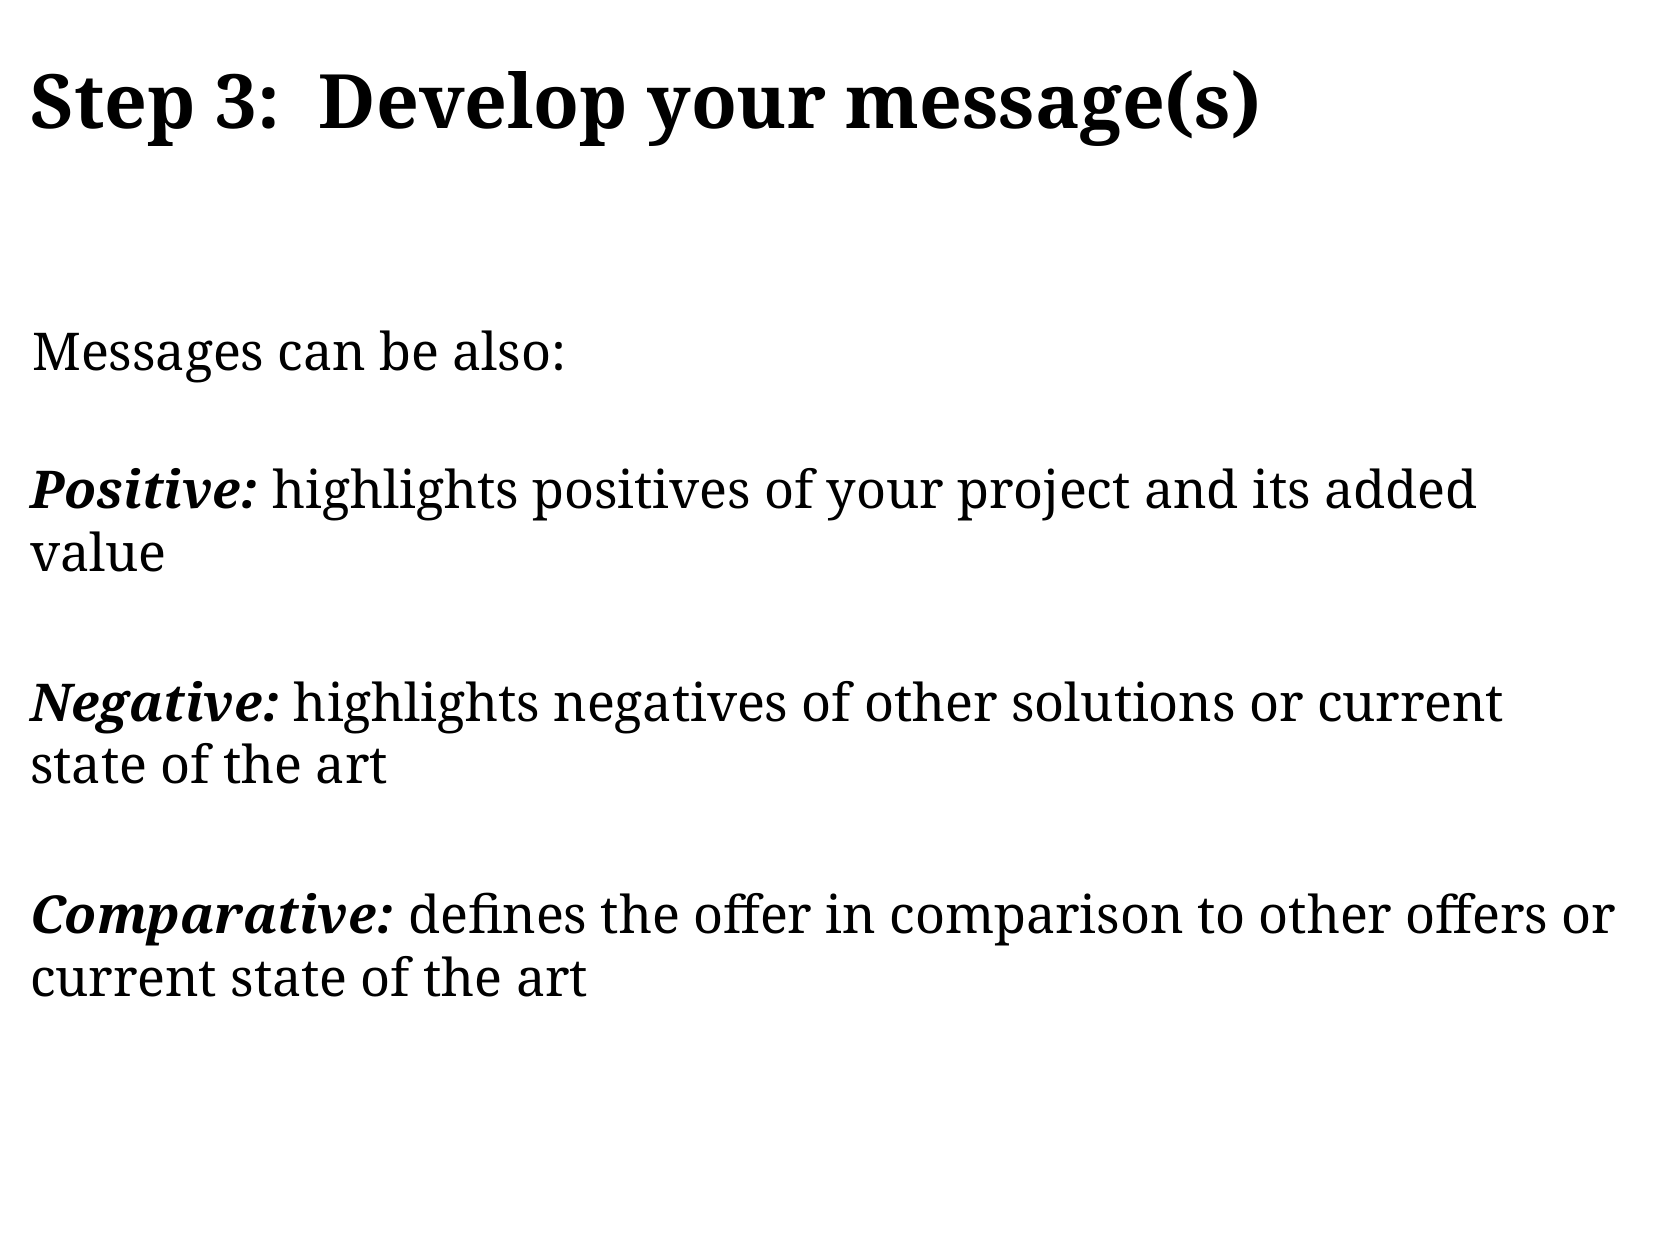

# Step 3: Develop your message(s)
Messages can be also:
Positive: highlights positives of your project and its added value
Negative: highlights negatives of other solutions or current state of the art
Comparative: defines the offer in comparison to other offers or current state of the art